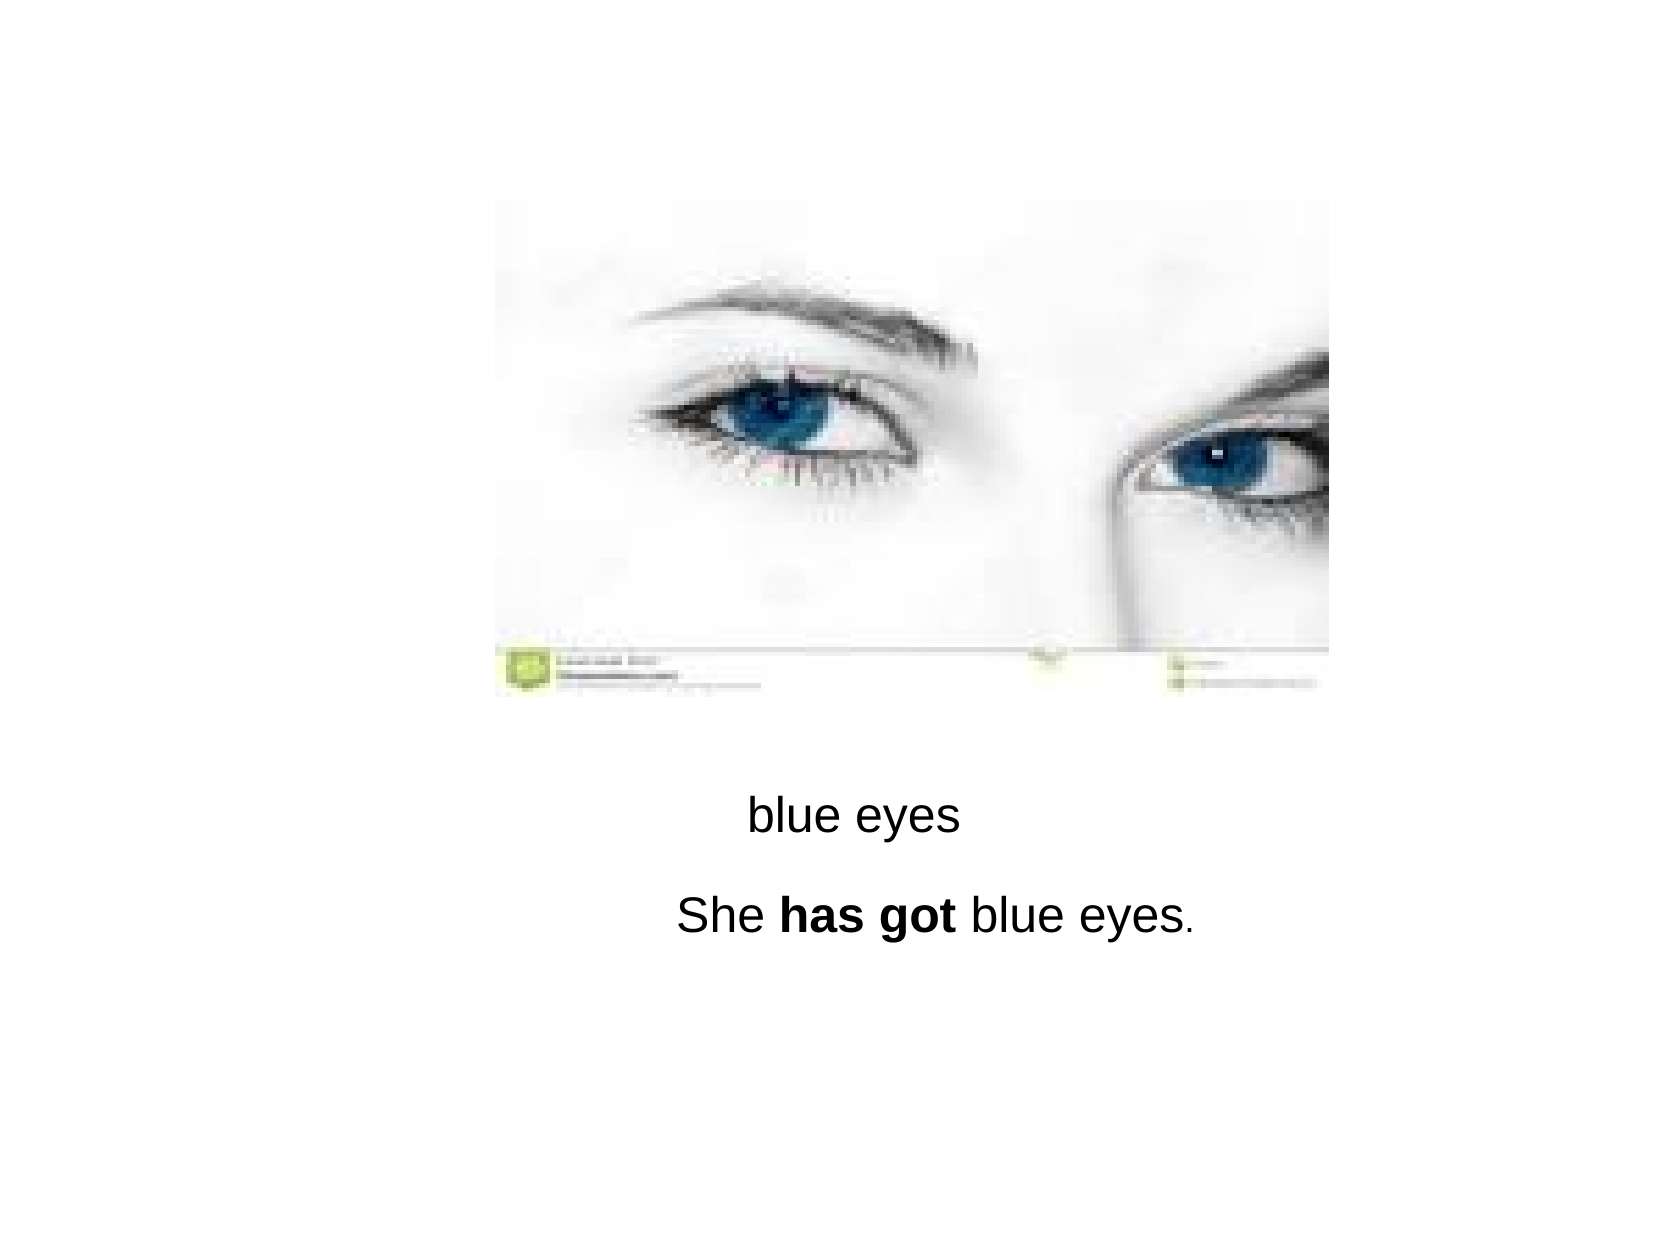

blue eyes
She has got blue eyes.